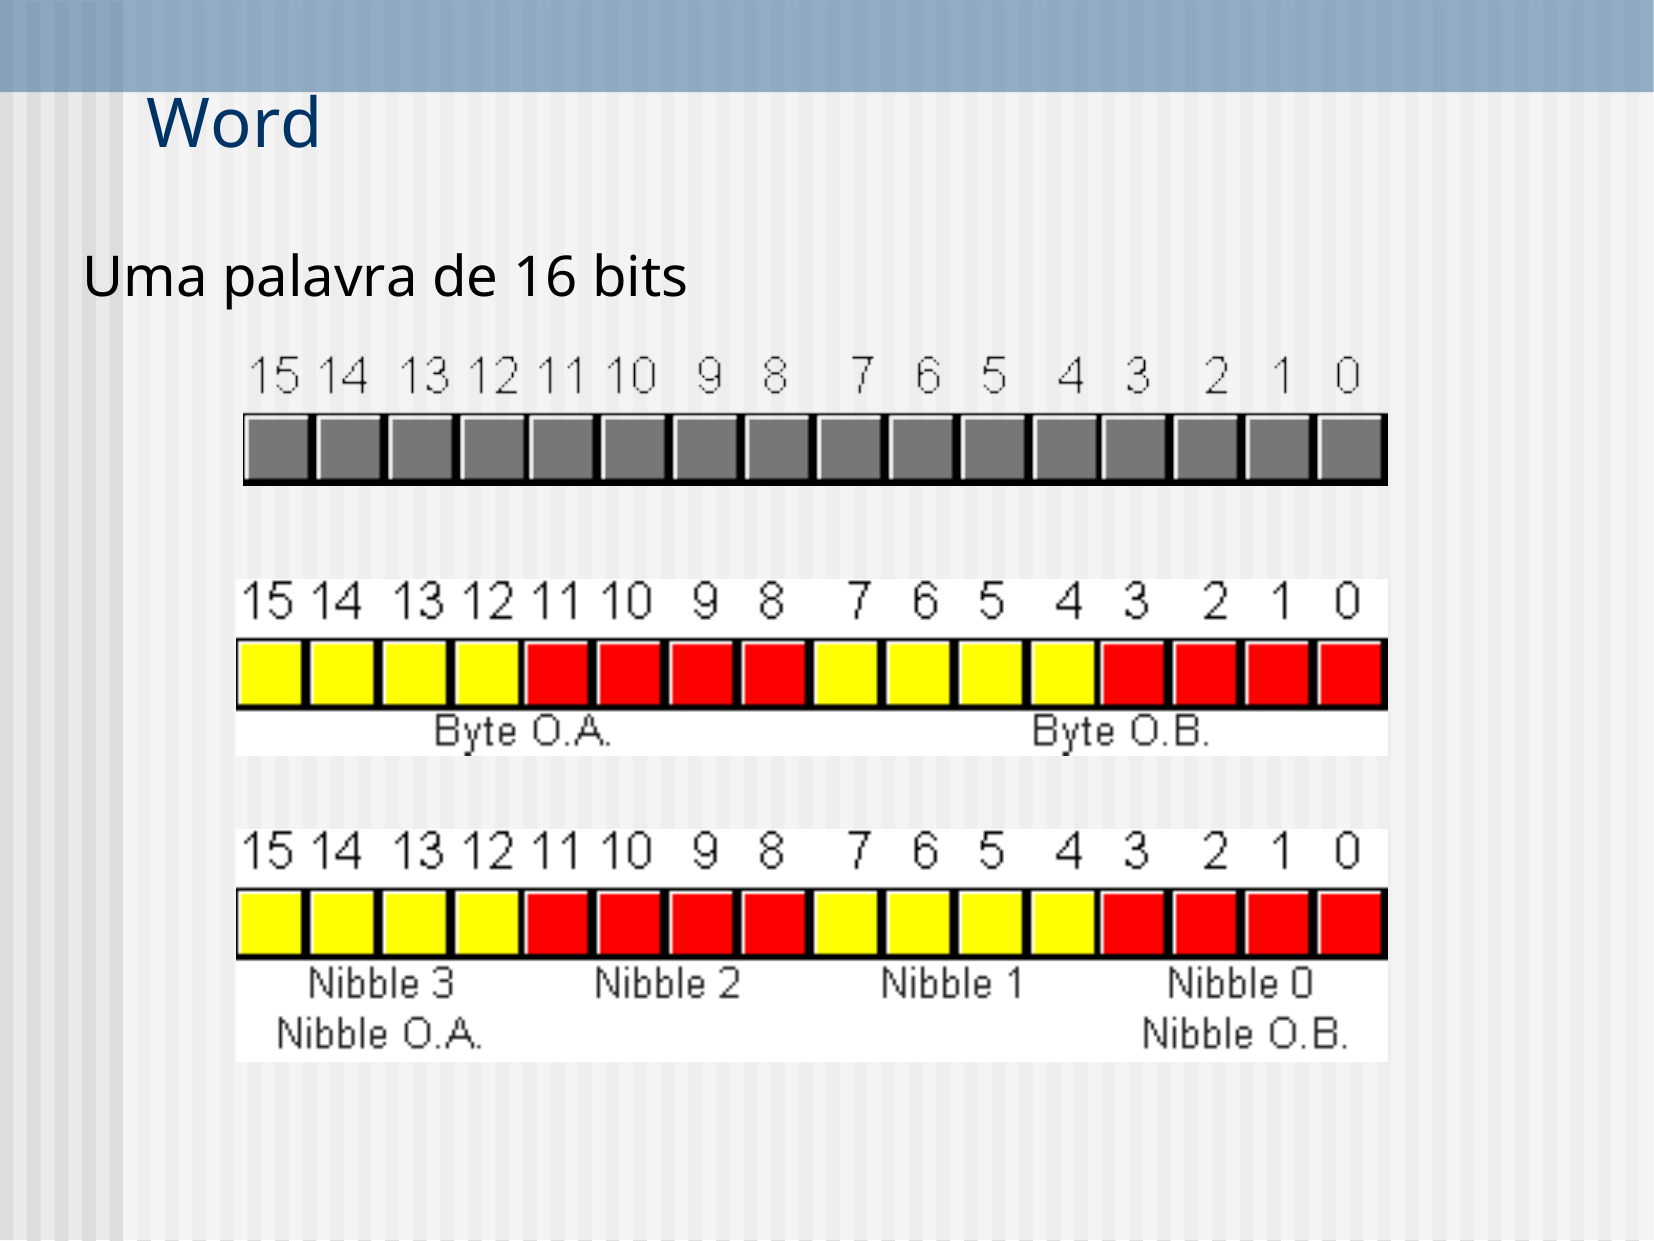

# Word
Uma palavra de 16 bits